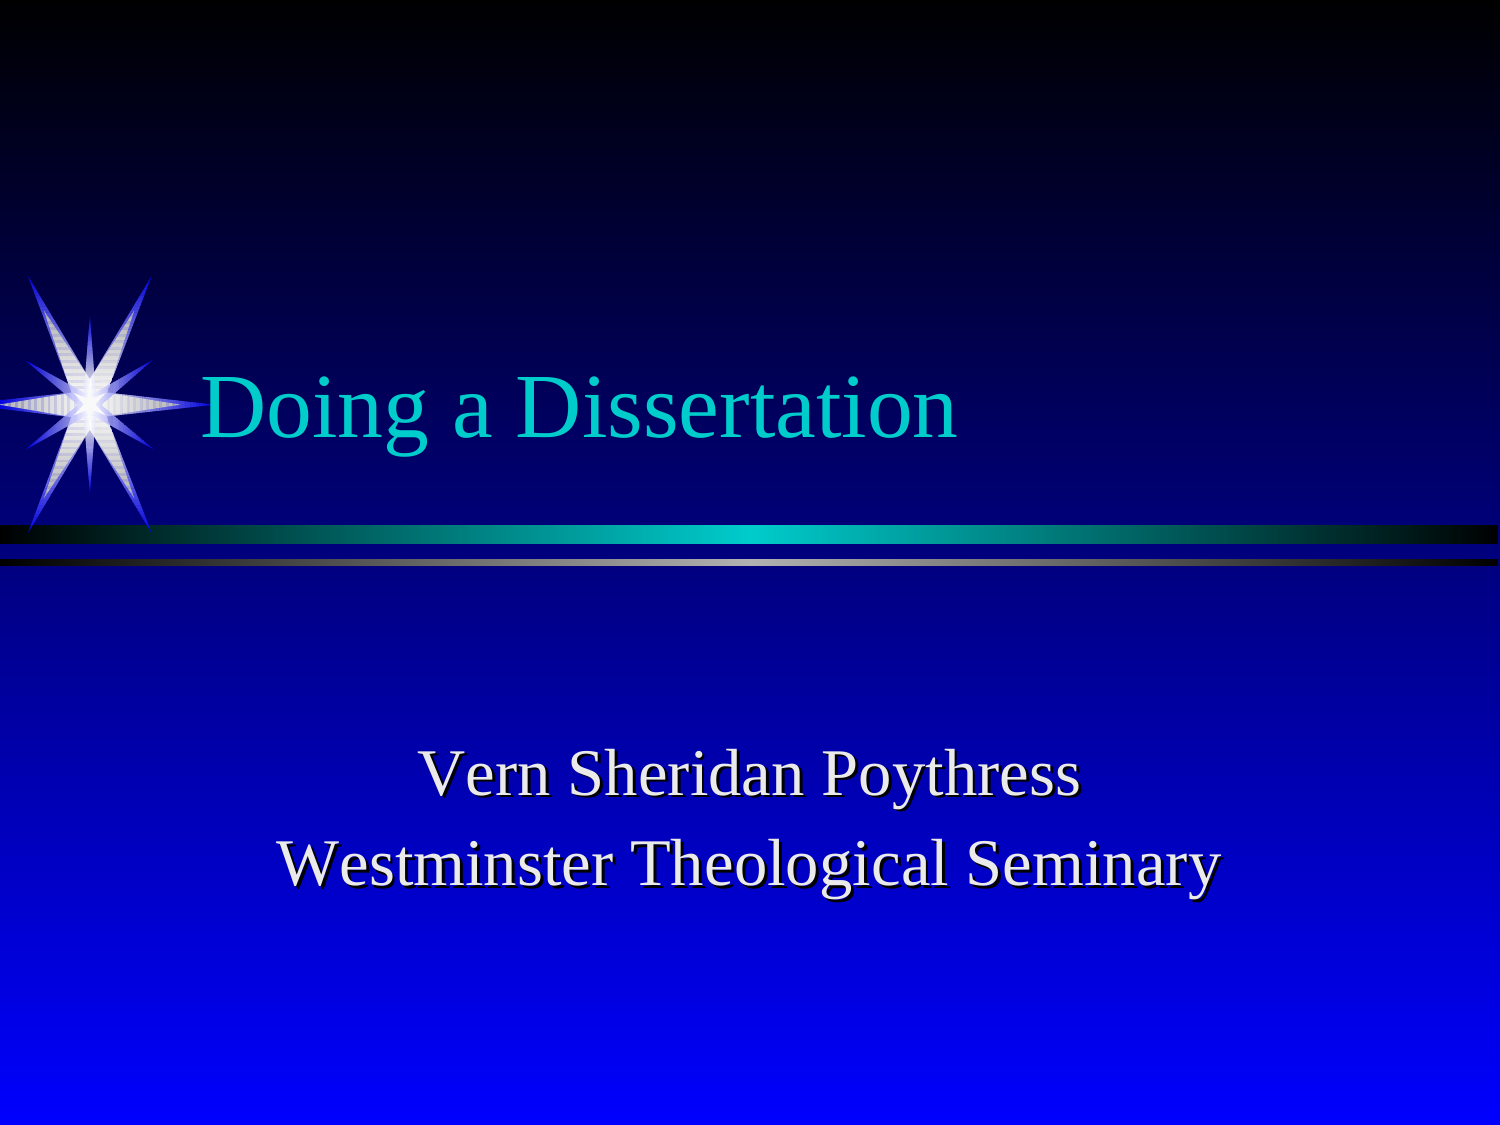

# Doing a Dissertation
Vern Sheridan Poythress
Westminster Theological Seminary